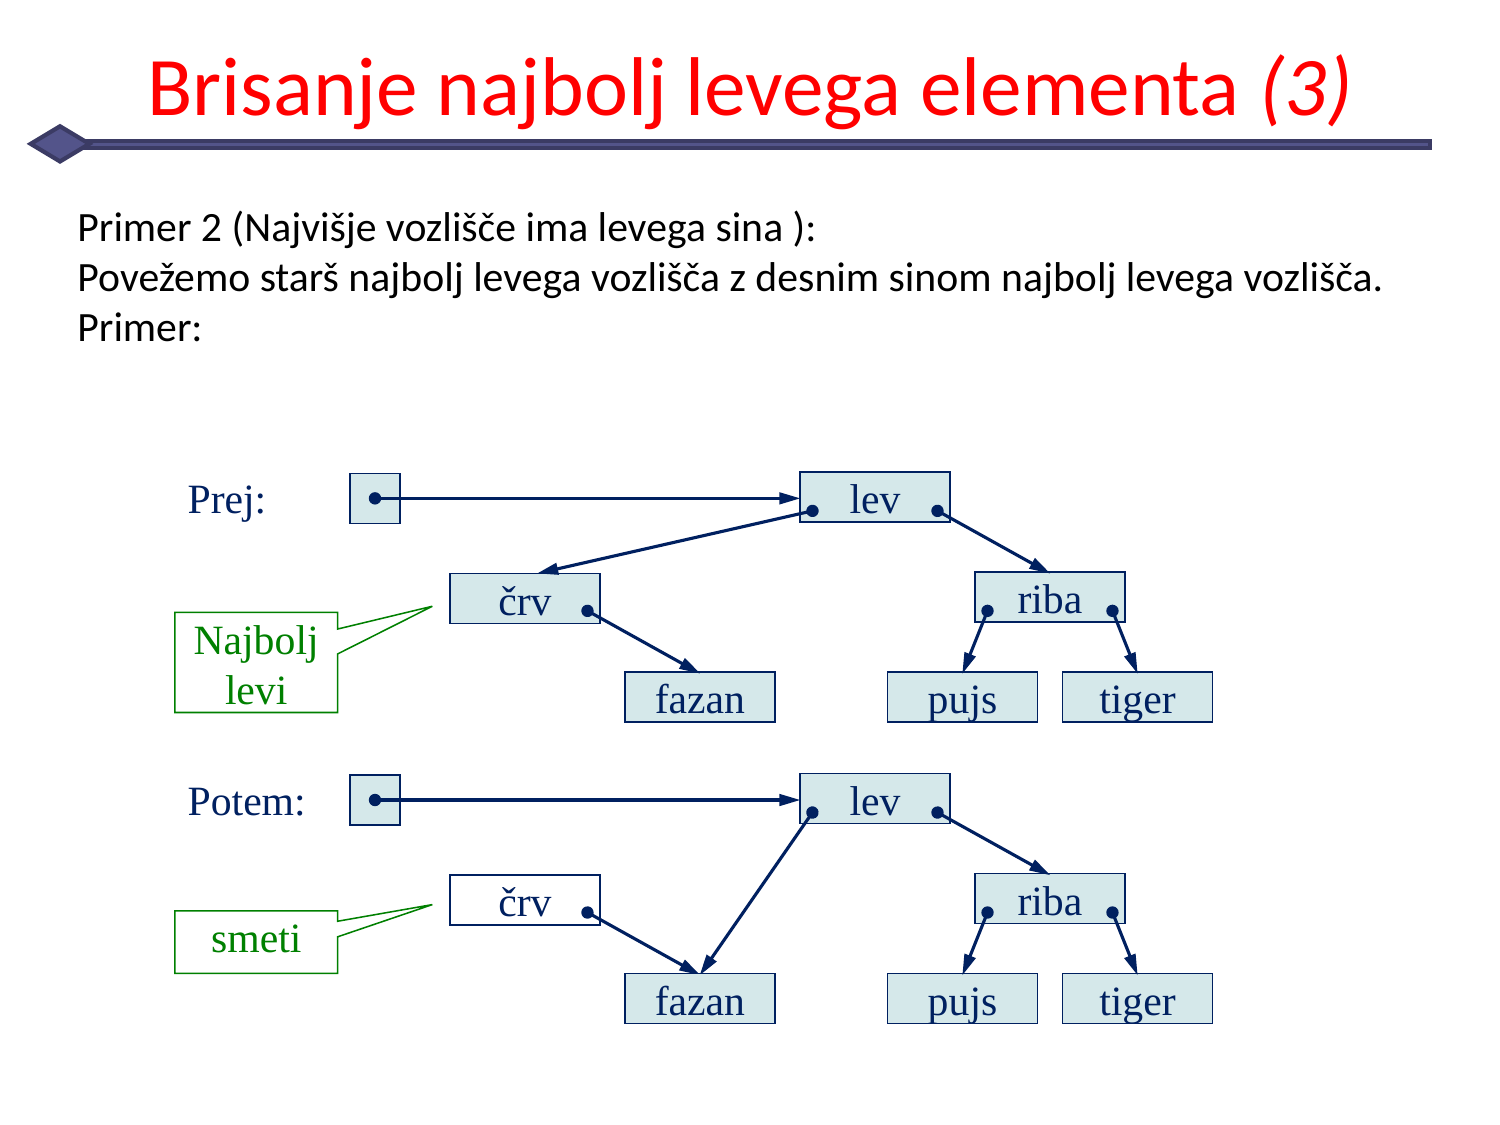

# Brisanje najbolj levega elementa (3)
Primer 2 (Najvišje vozlišče ima levega sina ):
Povežemo starš najbolj levega vozlišča z desnim sinom najbolj levega vozlišča. Primer:
Prej:
lev
riba
črv
fazan
pujs
tiger
Najbolj levi
Potem:
lev
riba
črv
fazan
pujs
tiger
smeti